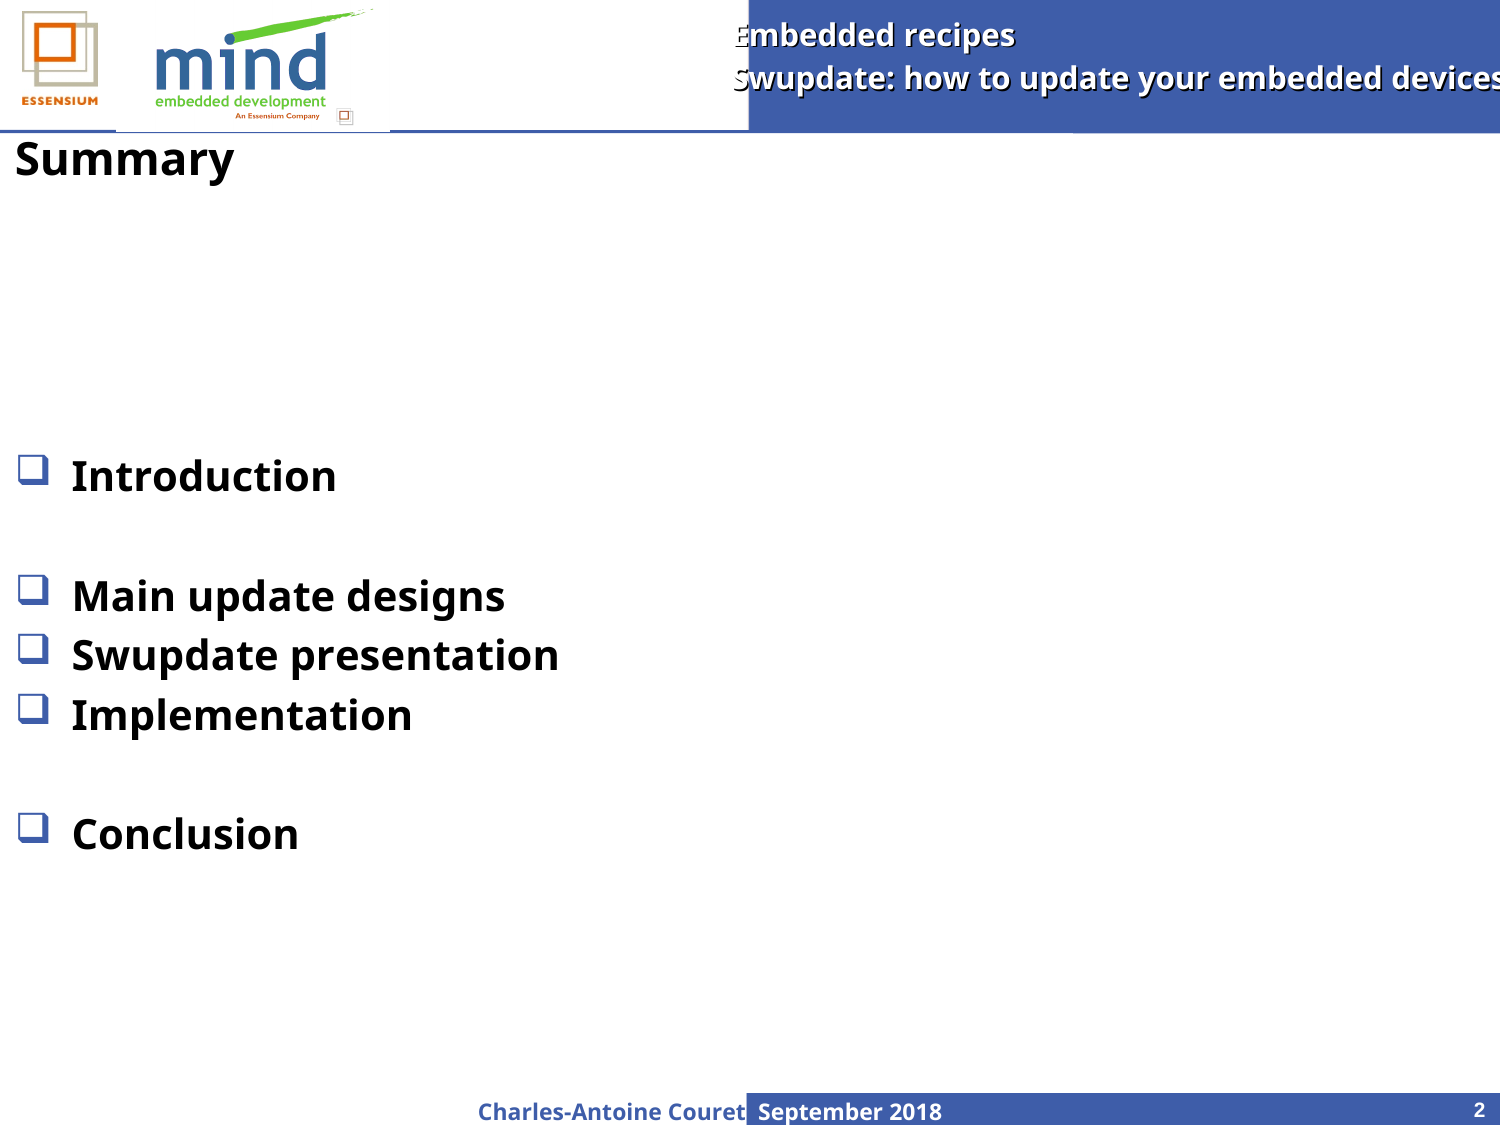

Embedded recipes
Swupdate: how to update your embedded devices?
# Summary
Introduction
Main update designs
Swupdate presentation
Implementation
Conclusion
Charles-Antoine Couret September 2018